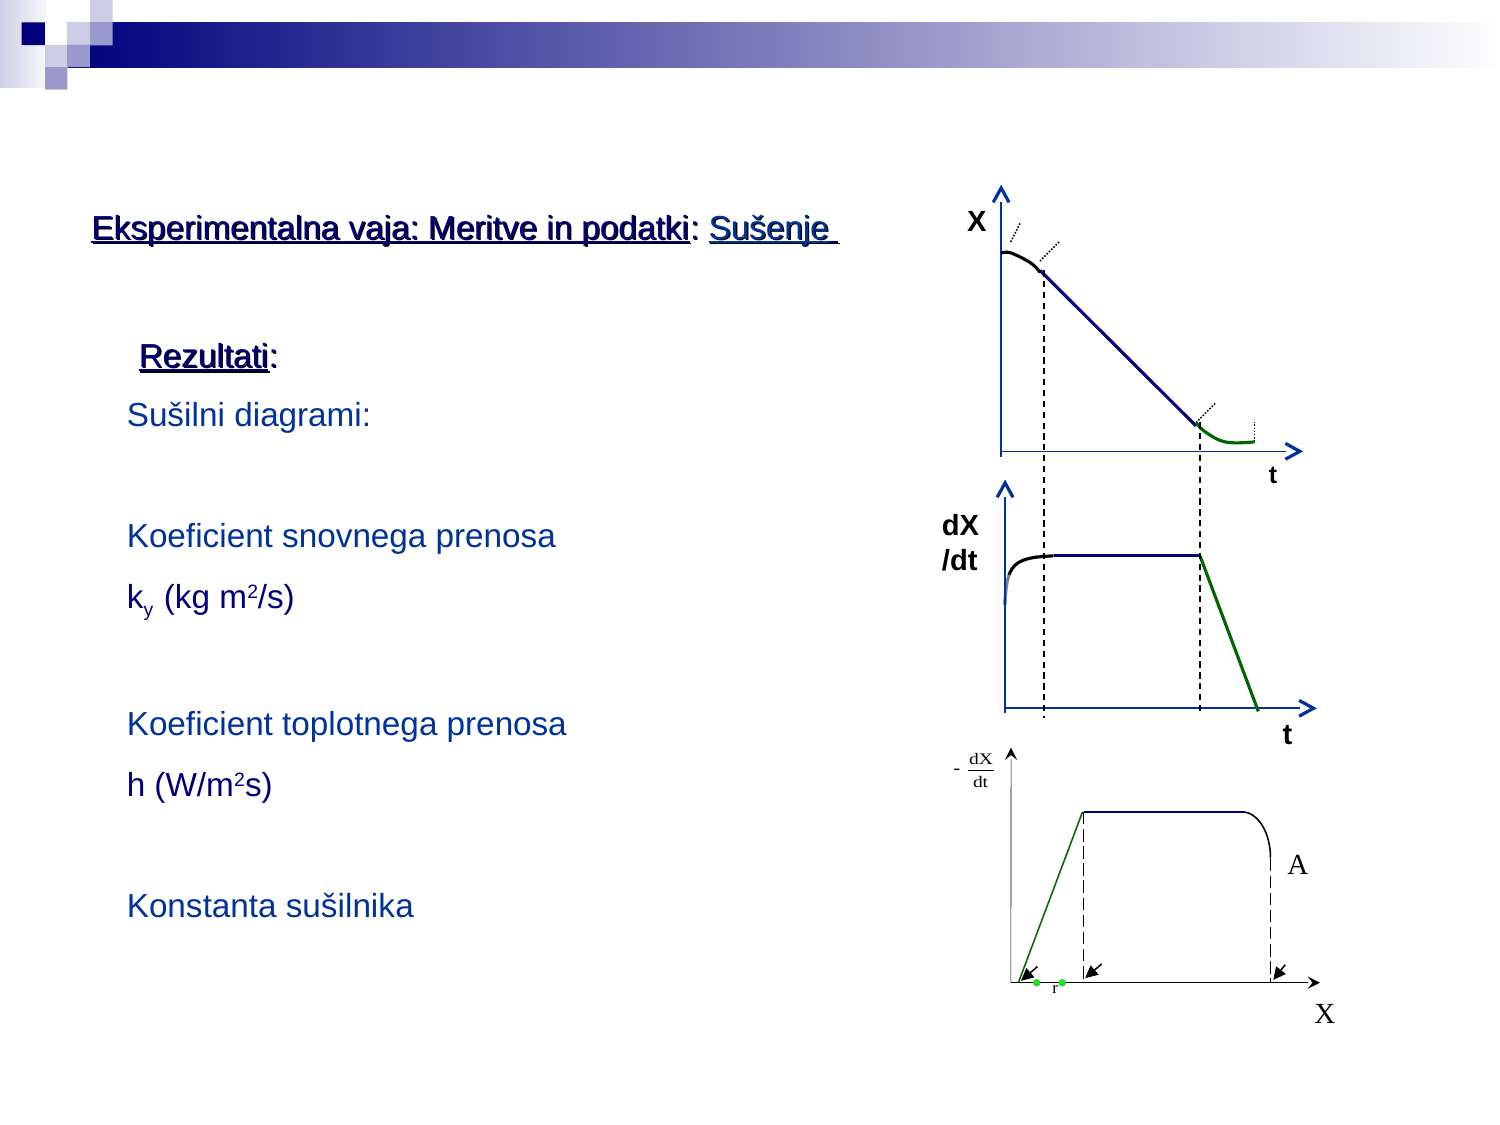

Eksperimentalna vaja: Meritve in podatki: Sušenje
X
t
dX/dt
t
Rezultati:
Sušilni diagrami:
Koeficient snovnega prenosa
ky (kg m2/s)
Koeficient toplotnega prenosa
h (W/m2s)
Konstanta sušilnika
A
r
X